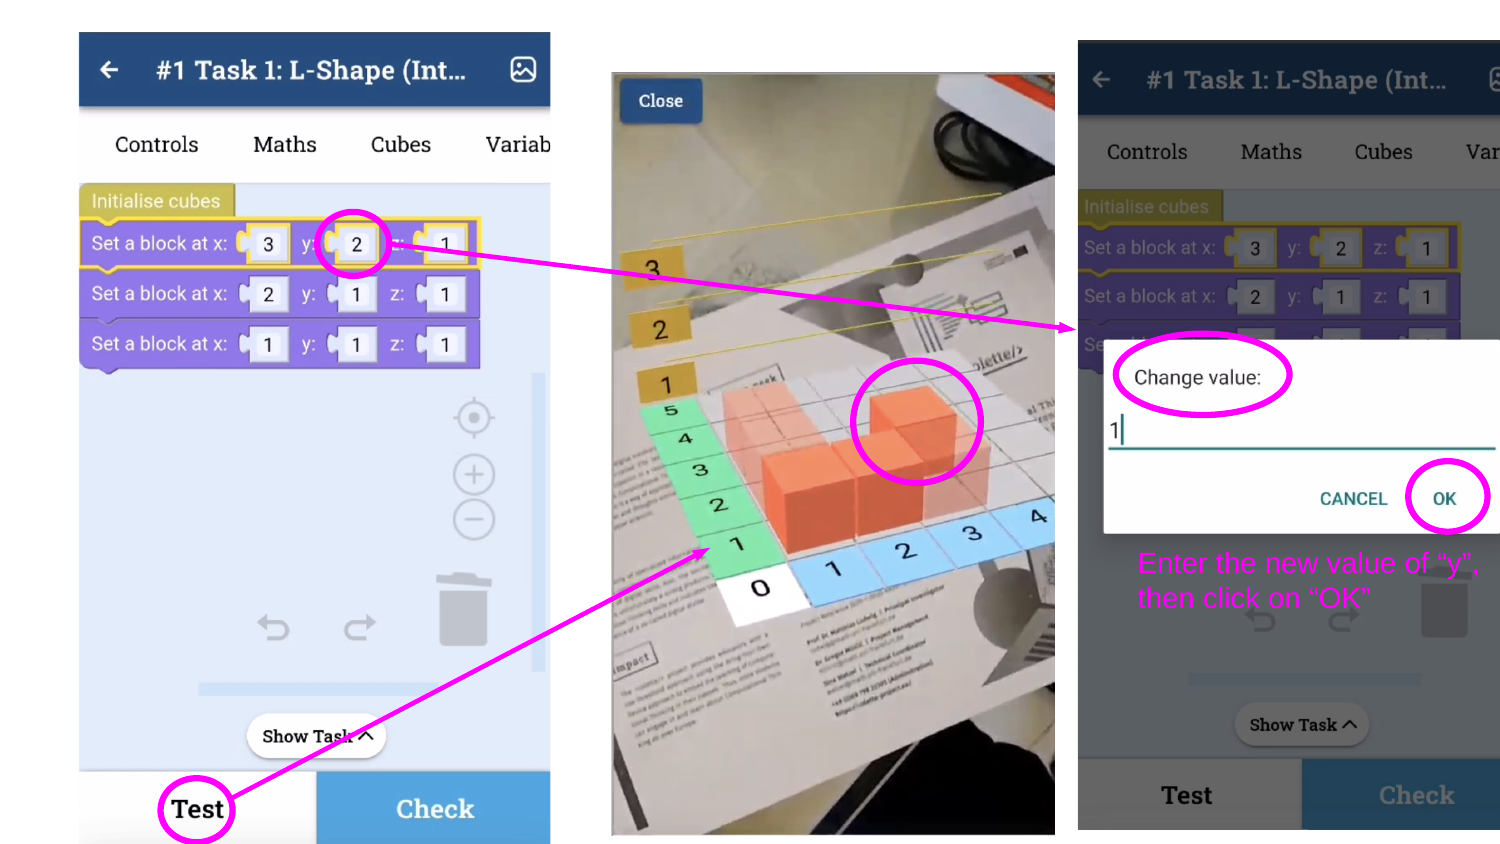

Enter the new value of “y”,
then click on “OK”